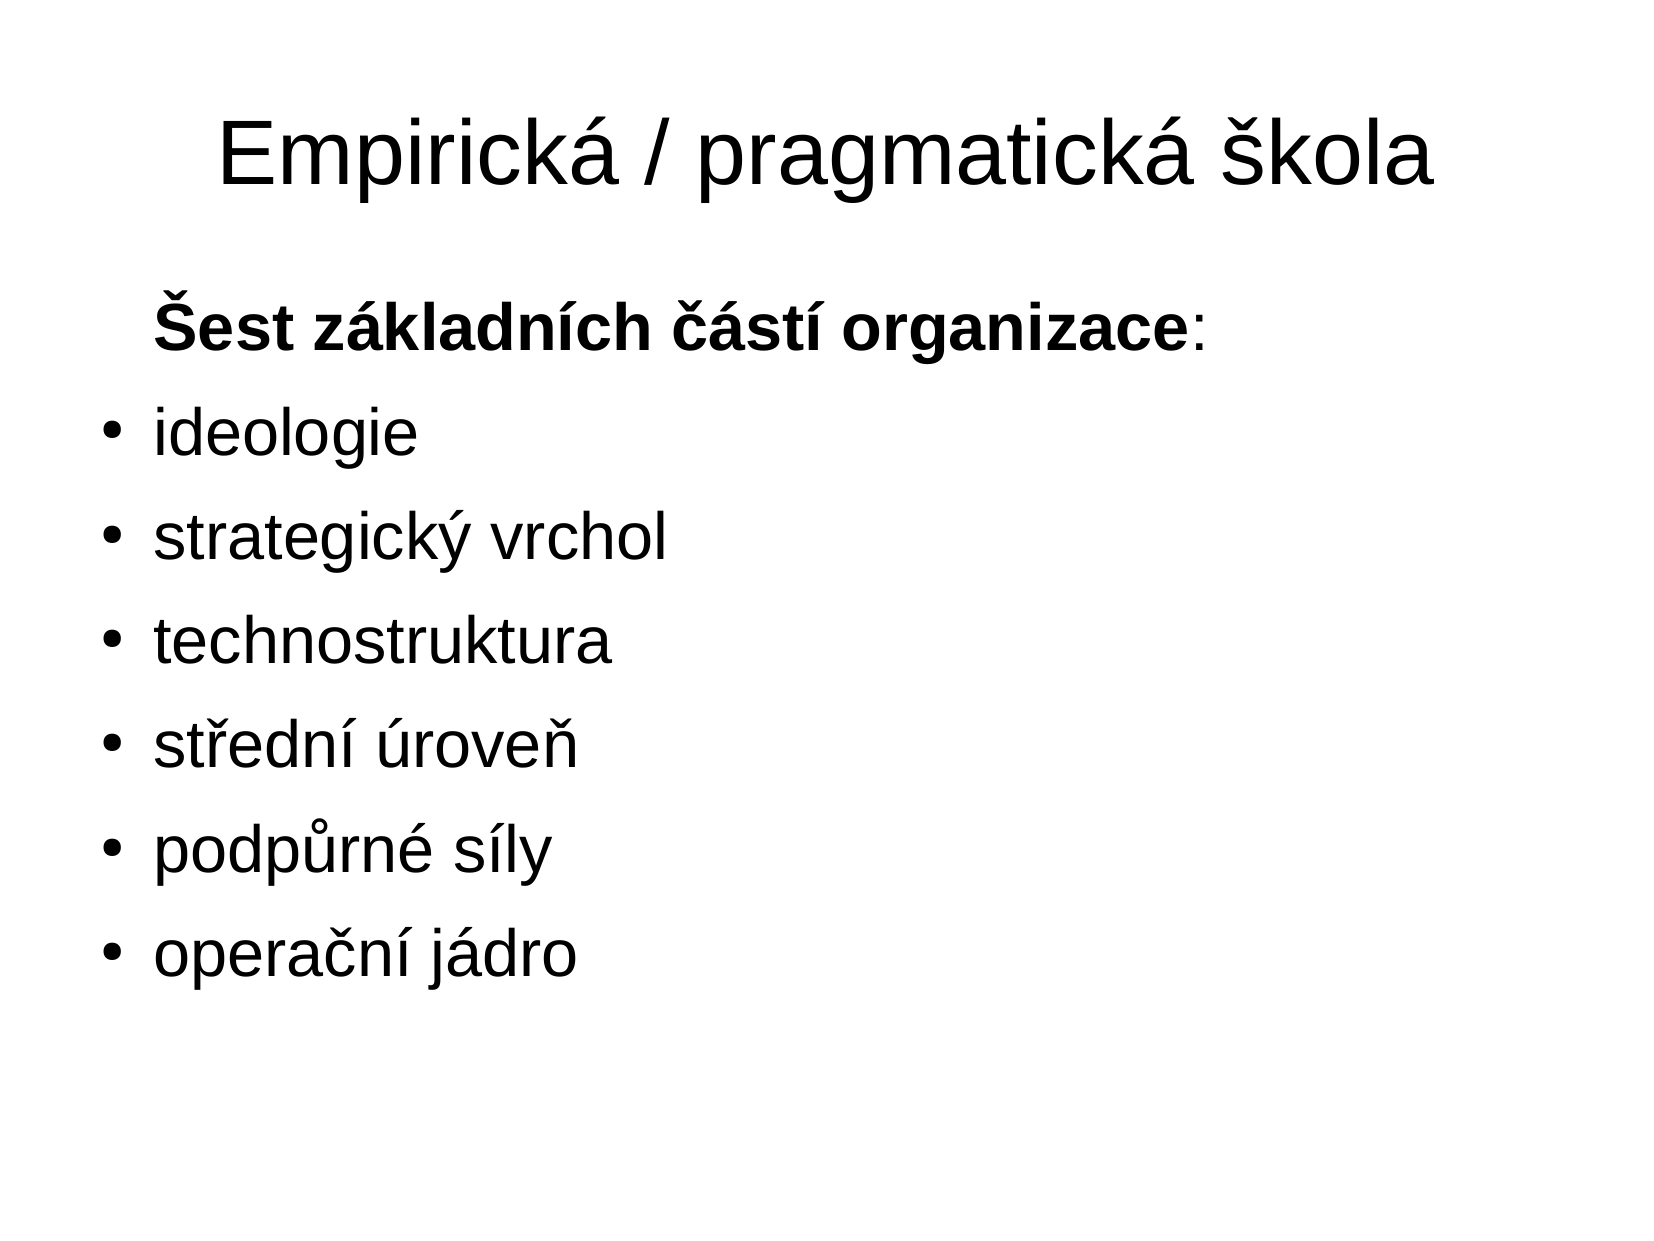

# Empirická / pragmatická škola
Šest základních částí organizace:
ideologie
strategický vrchol
technostruktura
střední úroveň
podpůrné síly
operační jádro